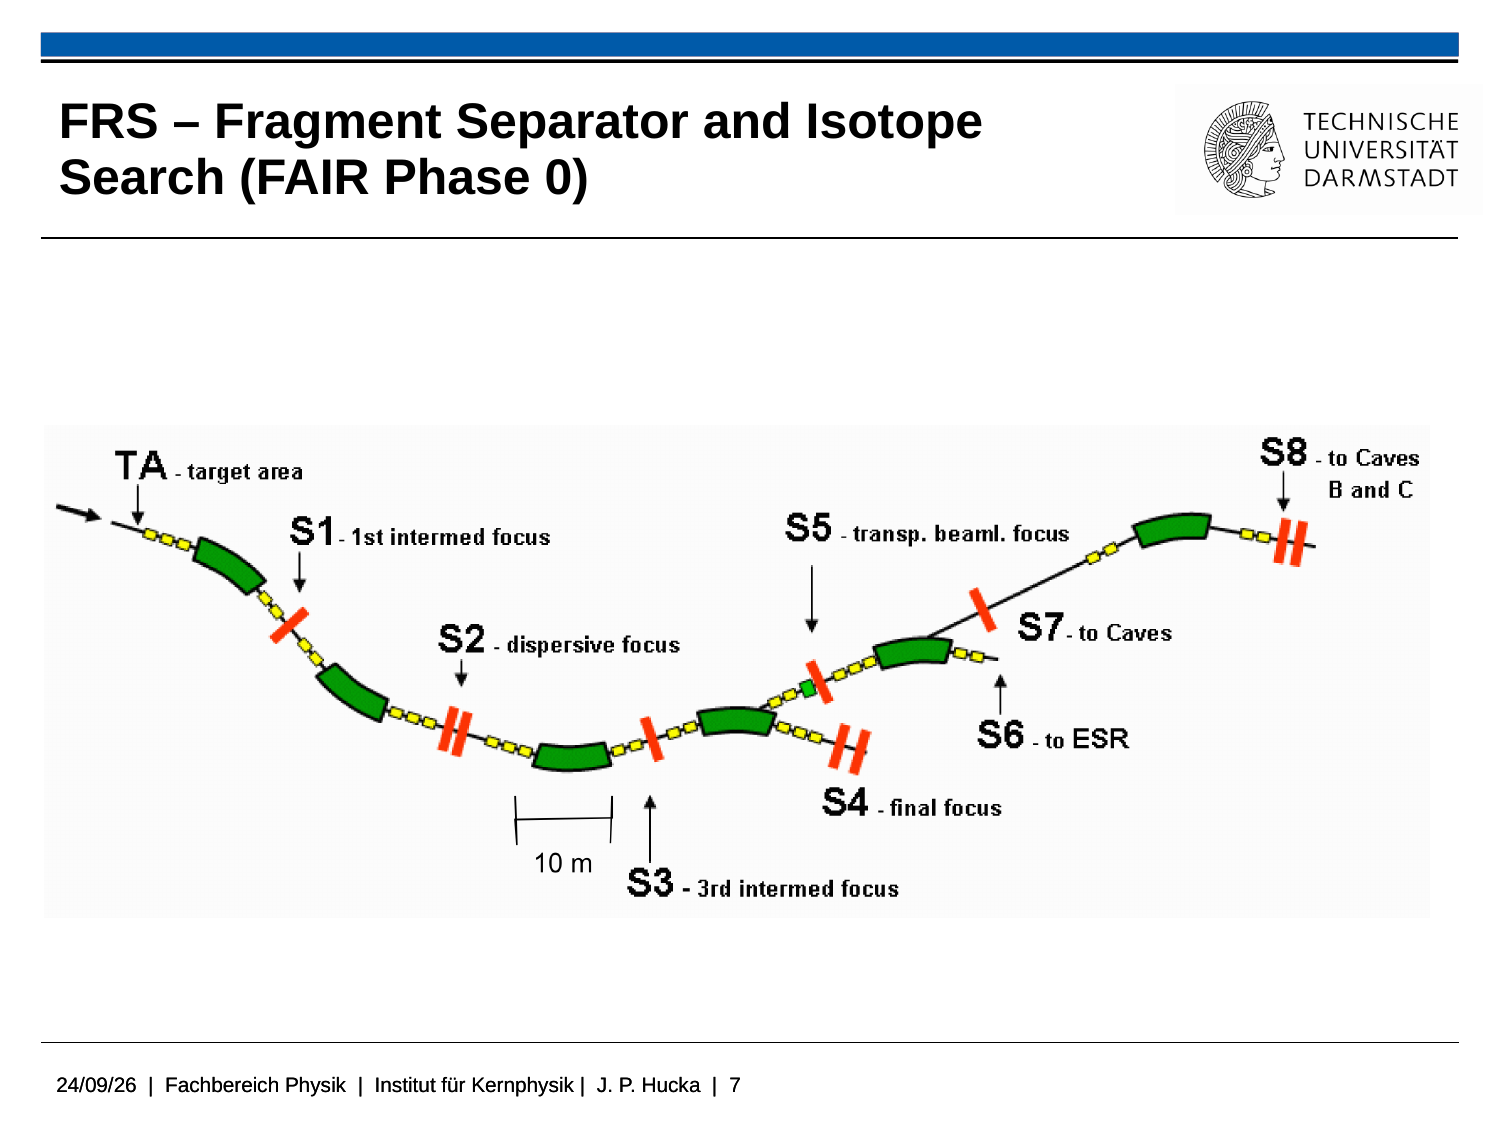

# FRS – Fragment Separator and Isotope Search (FAIR Phase 0)